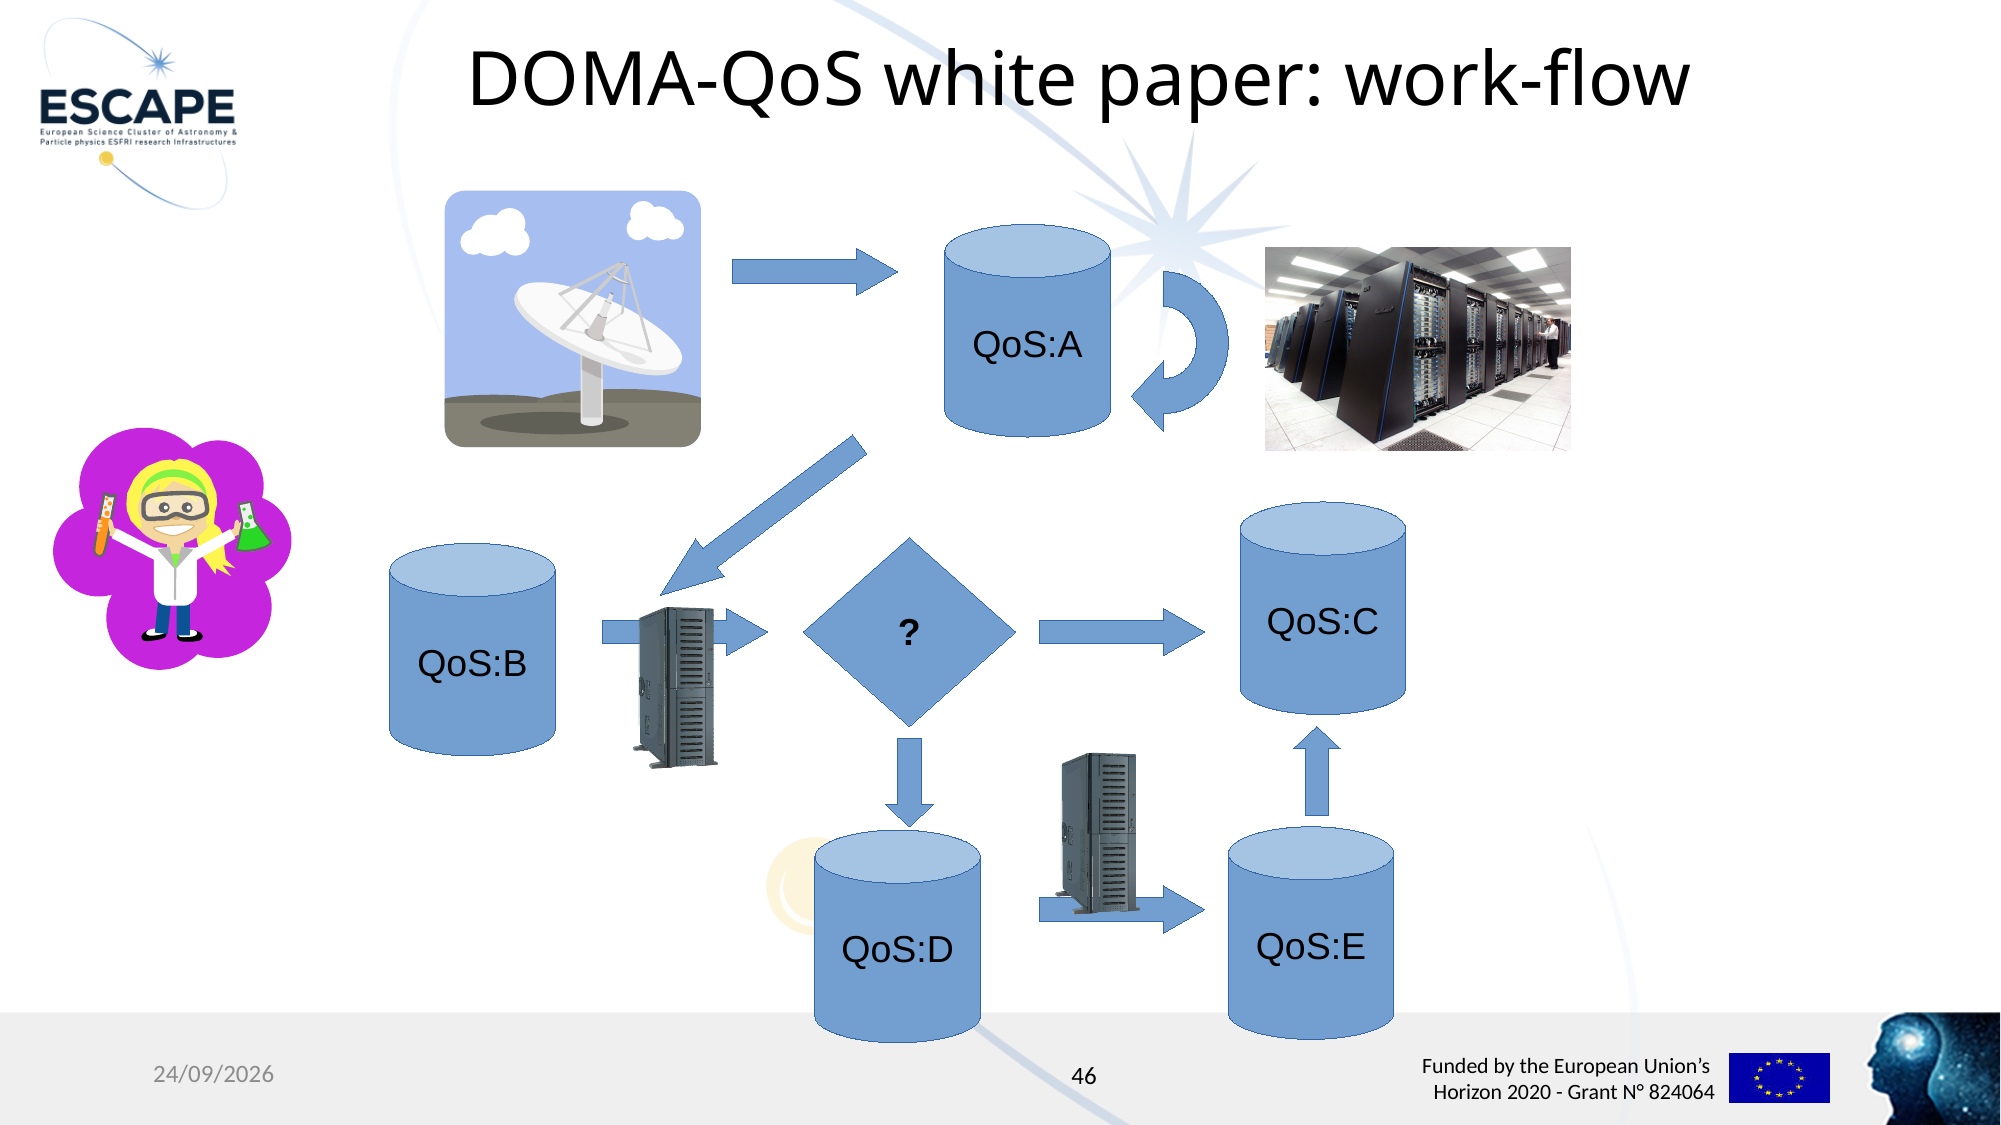

# DOMA-QoS white paper: work-flow
QoS:A
QoS:C
?
QoS:B
QoS:E
QoS:D